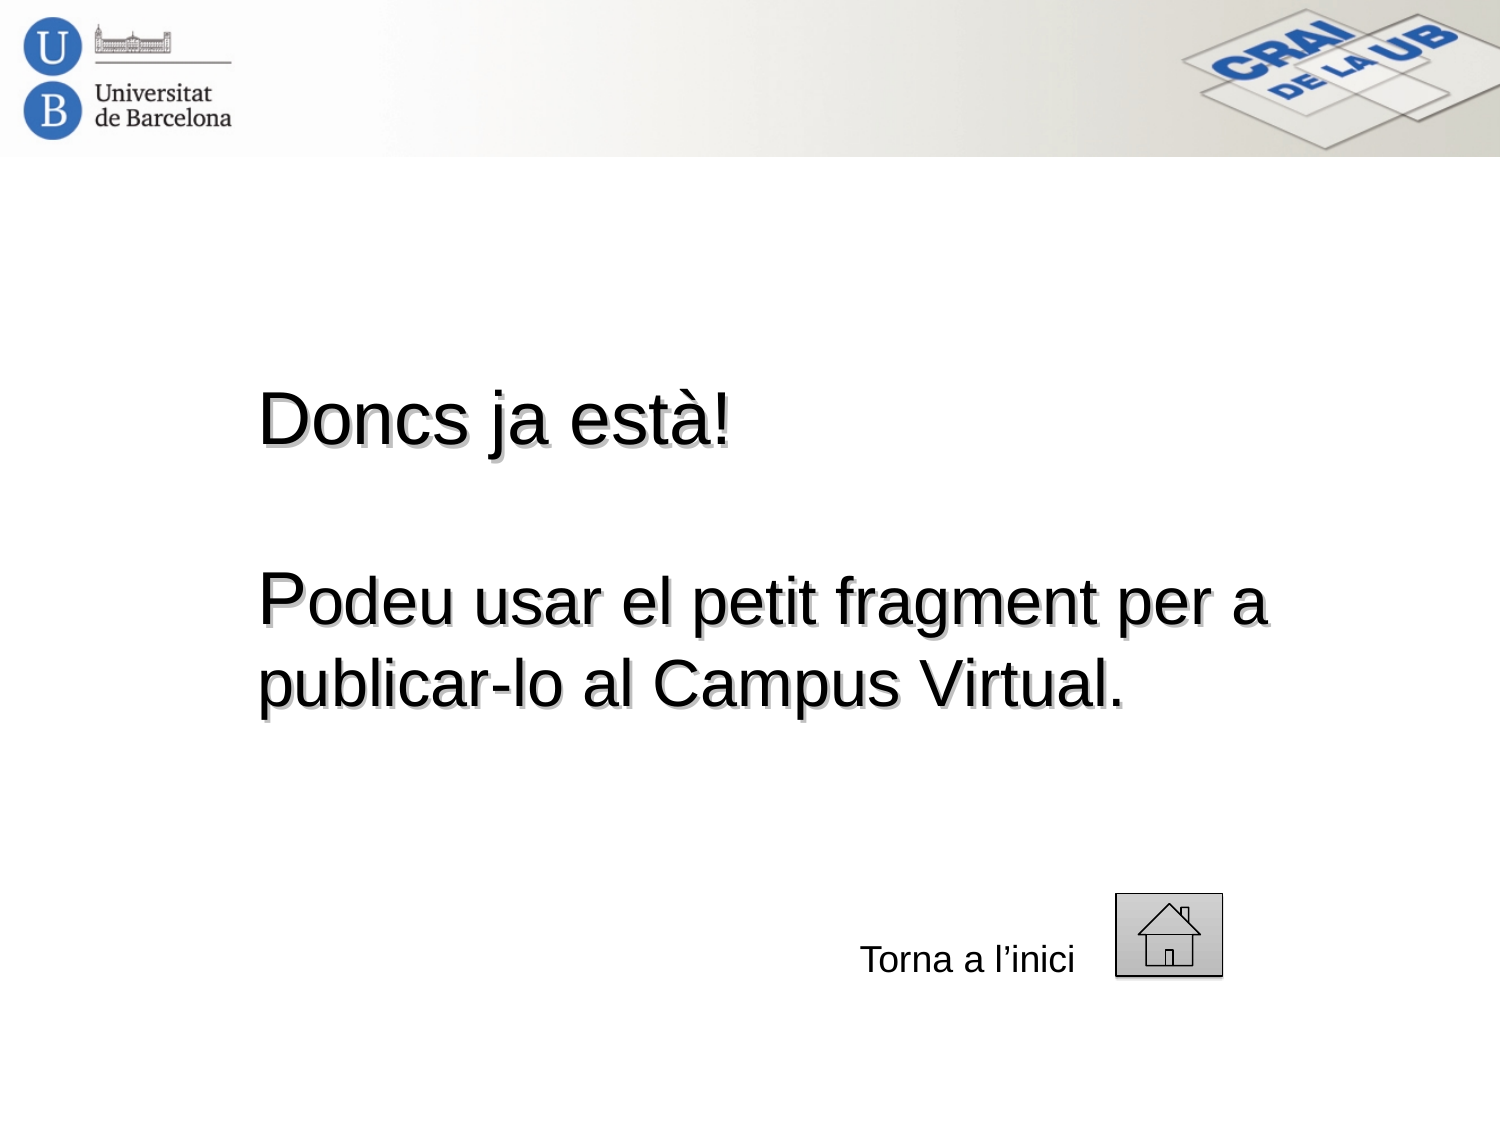

# Doncs ja està! Podeu usar el petit fragment per a publicar-lo al Campus Virtual.
Torna a l’inici